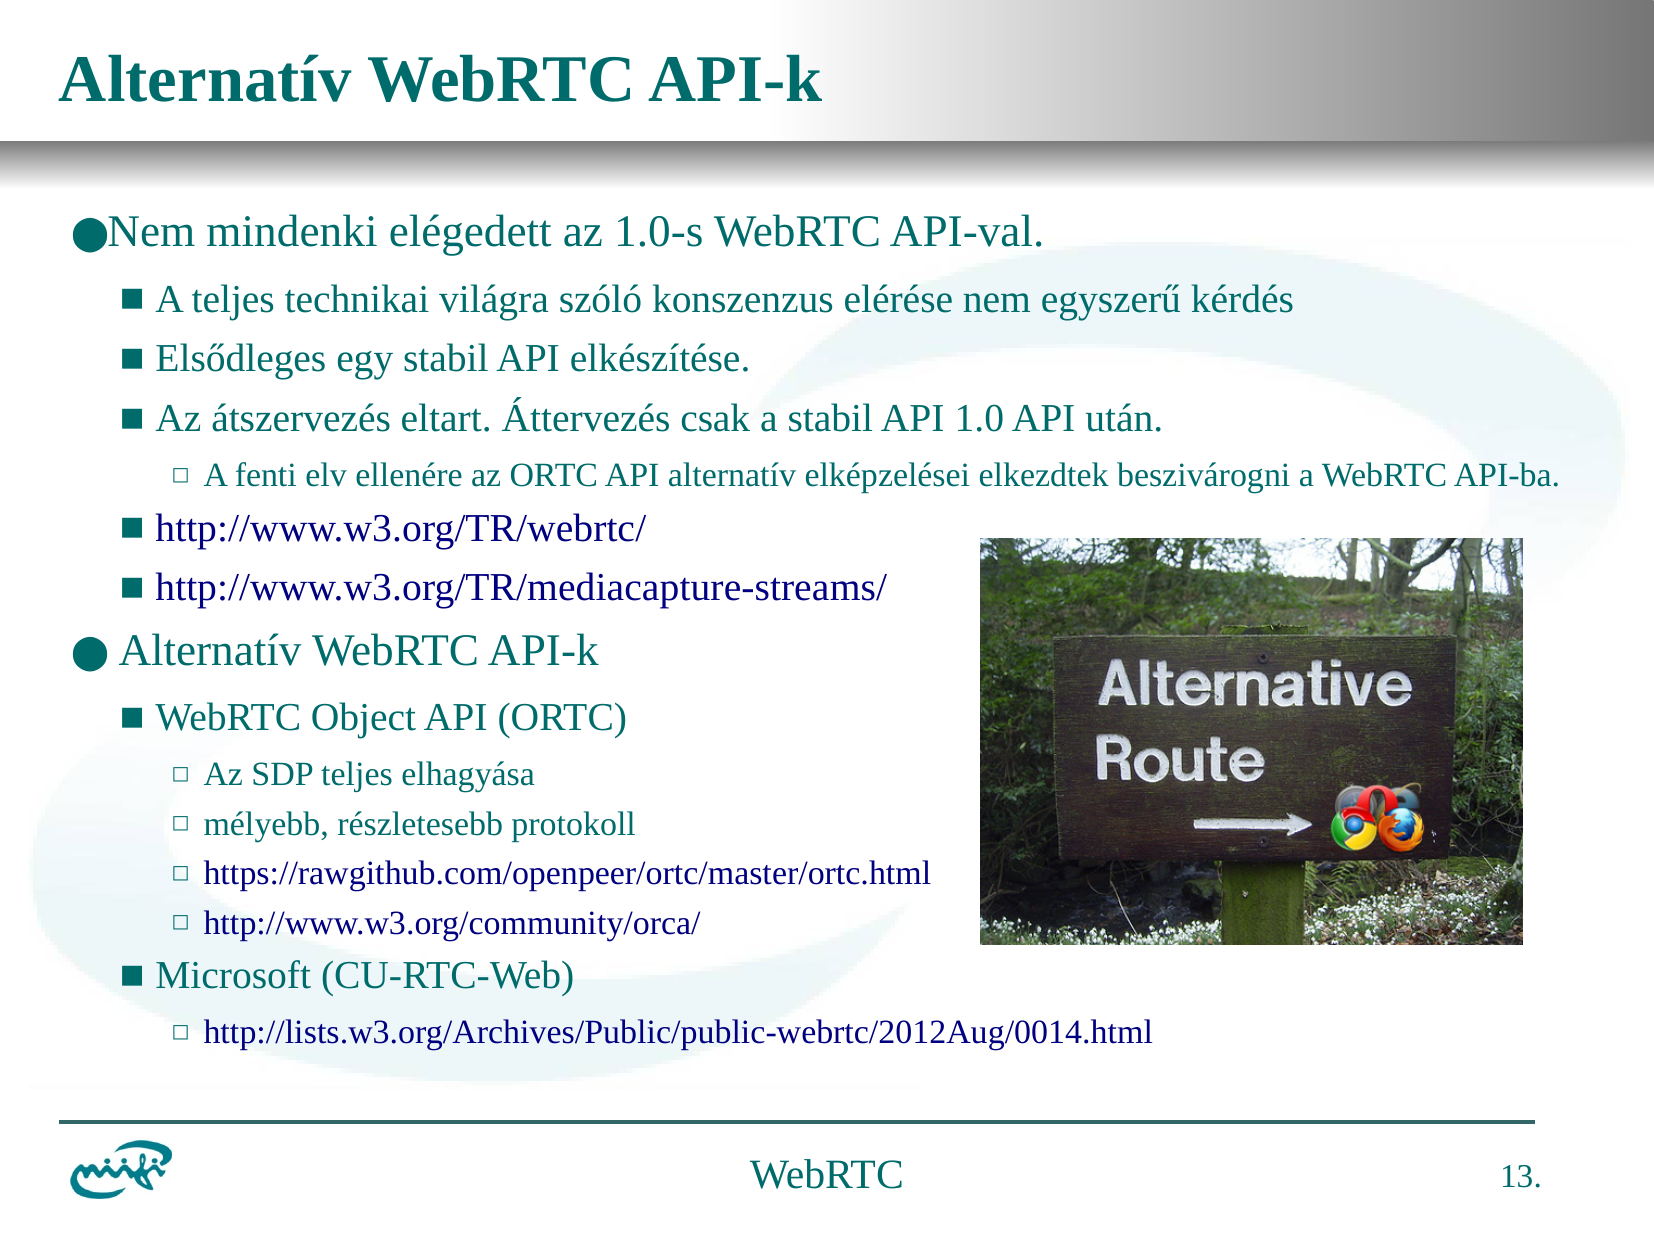

# Alternatív WebRTC API-k
Nem mindenki elégedett az 1.0-s WebRTC API-val.
A teljes technikai világra szóló konszenzus elérése nem egyszerű kérdés
Elsődleges egy stabil API elkészítése.
Az átszervezés eltart. Áttervezés csak a stabil API 1.0 API után.
A fenti elv ellenére az ORTC API alternatív elképzelései elkezdtek beszivárogni a WebRTC API-ba.
http://www.w3.org/TR/webrtc/
http://www.w3.org/TR/mediacapture-streams/
 Alternatív WebRTC API-k
WebRTC Object API (ORTC)
Az SDP teljes elhagyása
mélyebb, részletesebb protokoll
https://rawgithub.com/openpeer/ortc/master/ortc.html
http://www.w3.org/community/orca/
Microsoft (CU-RTC-Web)
http://lists.w3.org/Archives/Public/public-webrtc/2012Aug/0014.html
WebRTC
13